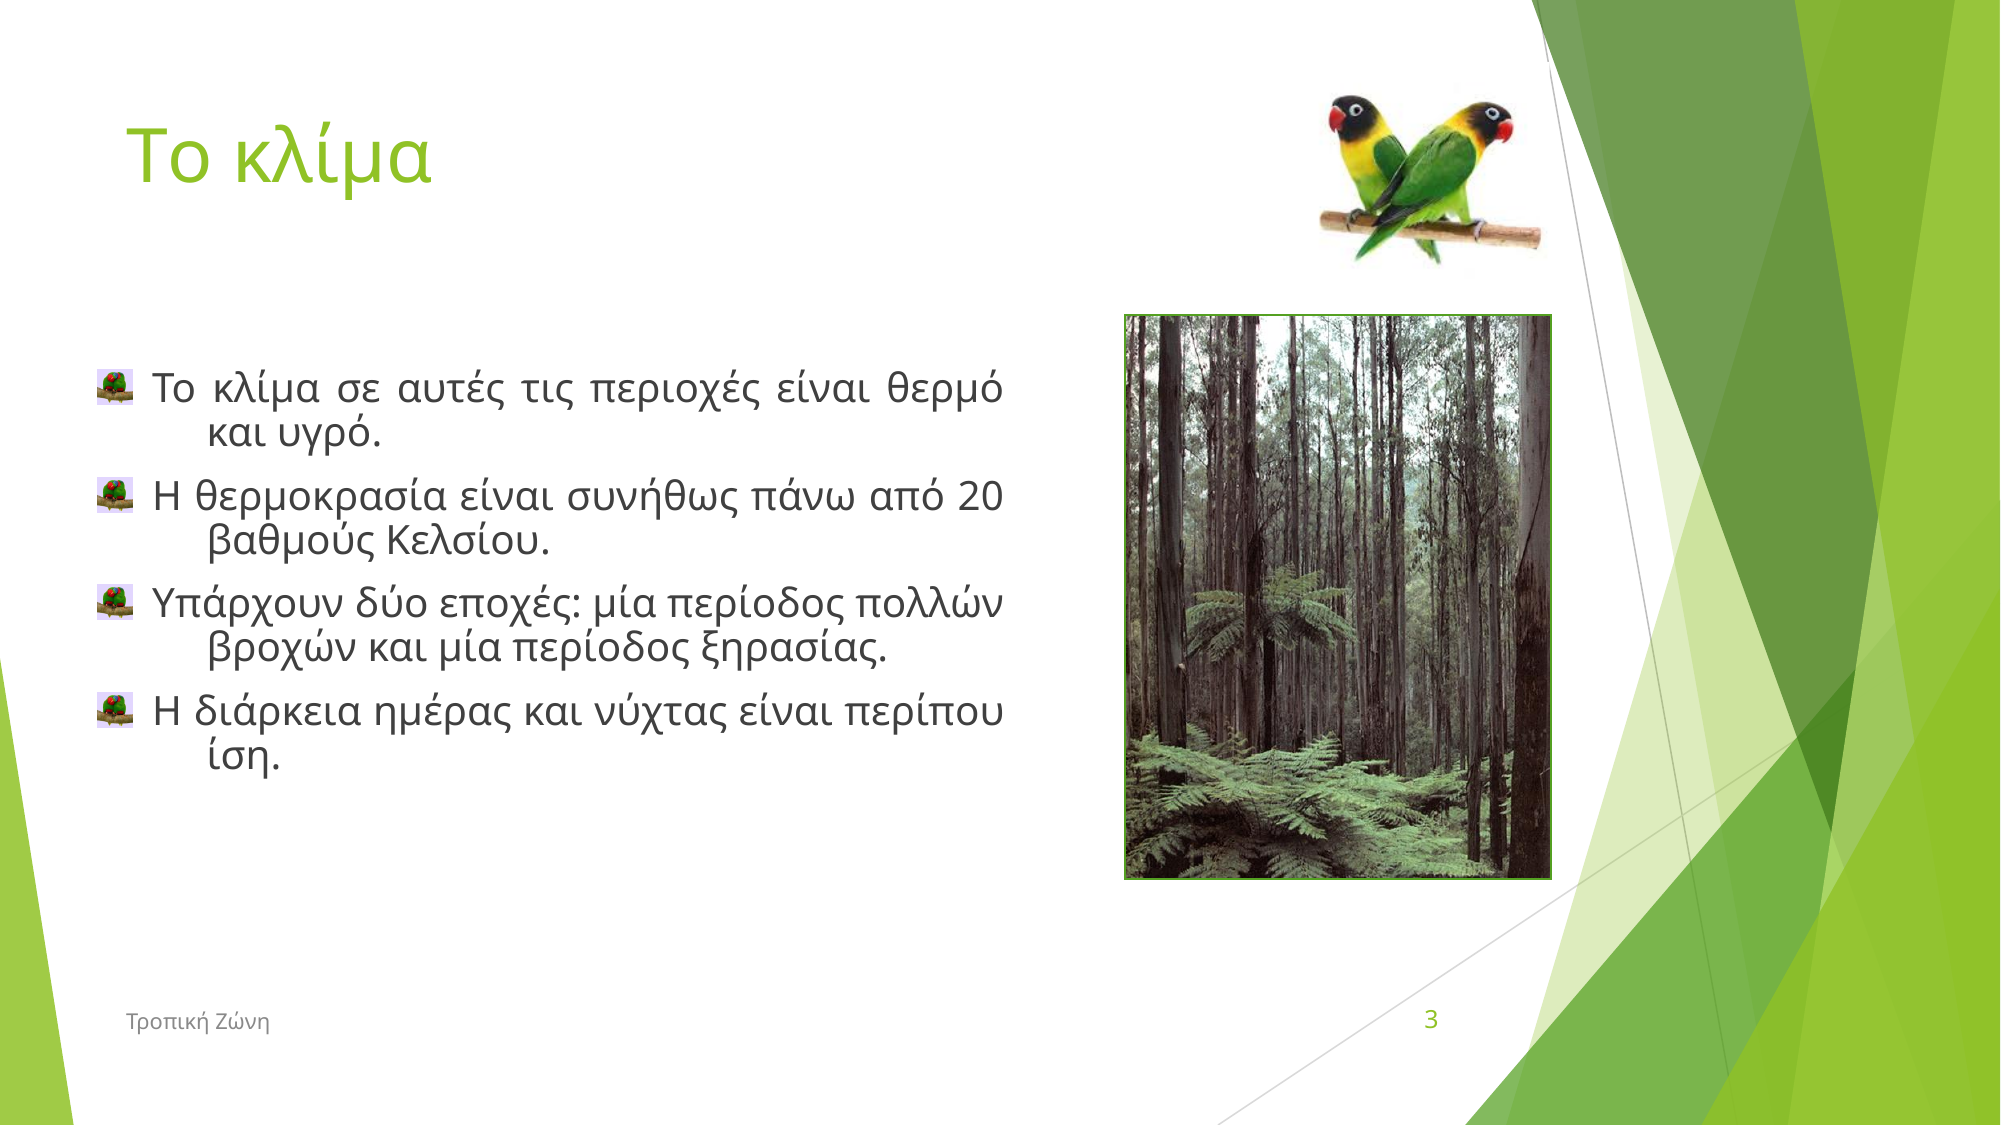

# Το κλίμα
Το κλίμα σε αυτές τις περιοχές είναι θερμό και υγρό.
Η θερμοκρασία είναι συνήθως πάνω από 20 βαθμούς Κελσίου.
Υπάρχουν δύο εποχές: μία περίοδος πολλών βροχών και μία περίοδος ξηρασίας.
Η διάρκεια ημέρας και νύχτας είναι περίπου ίση.
Τροπική Ζώνη